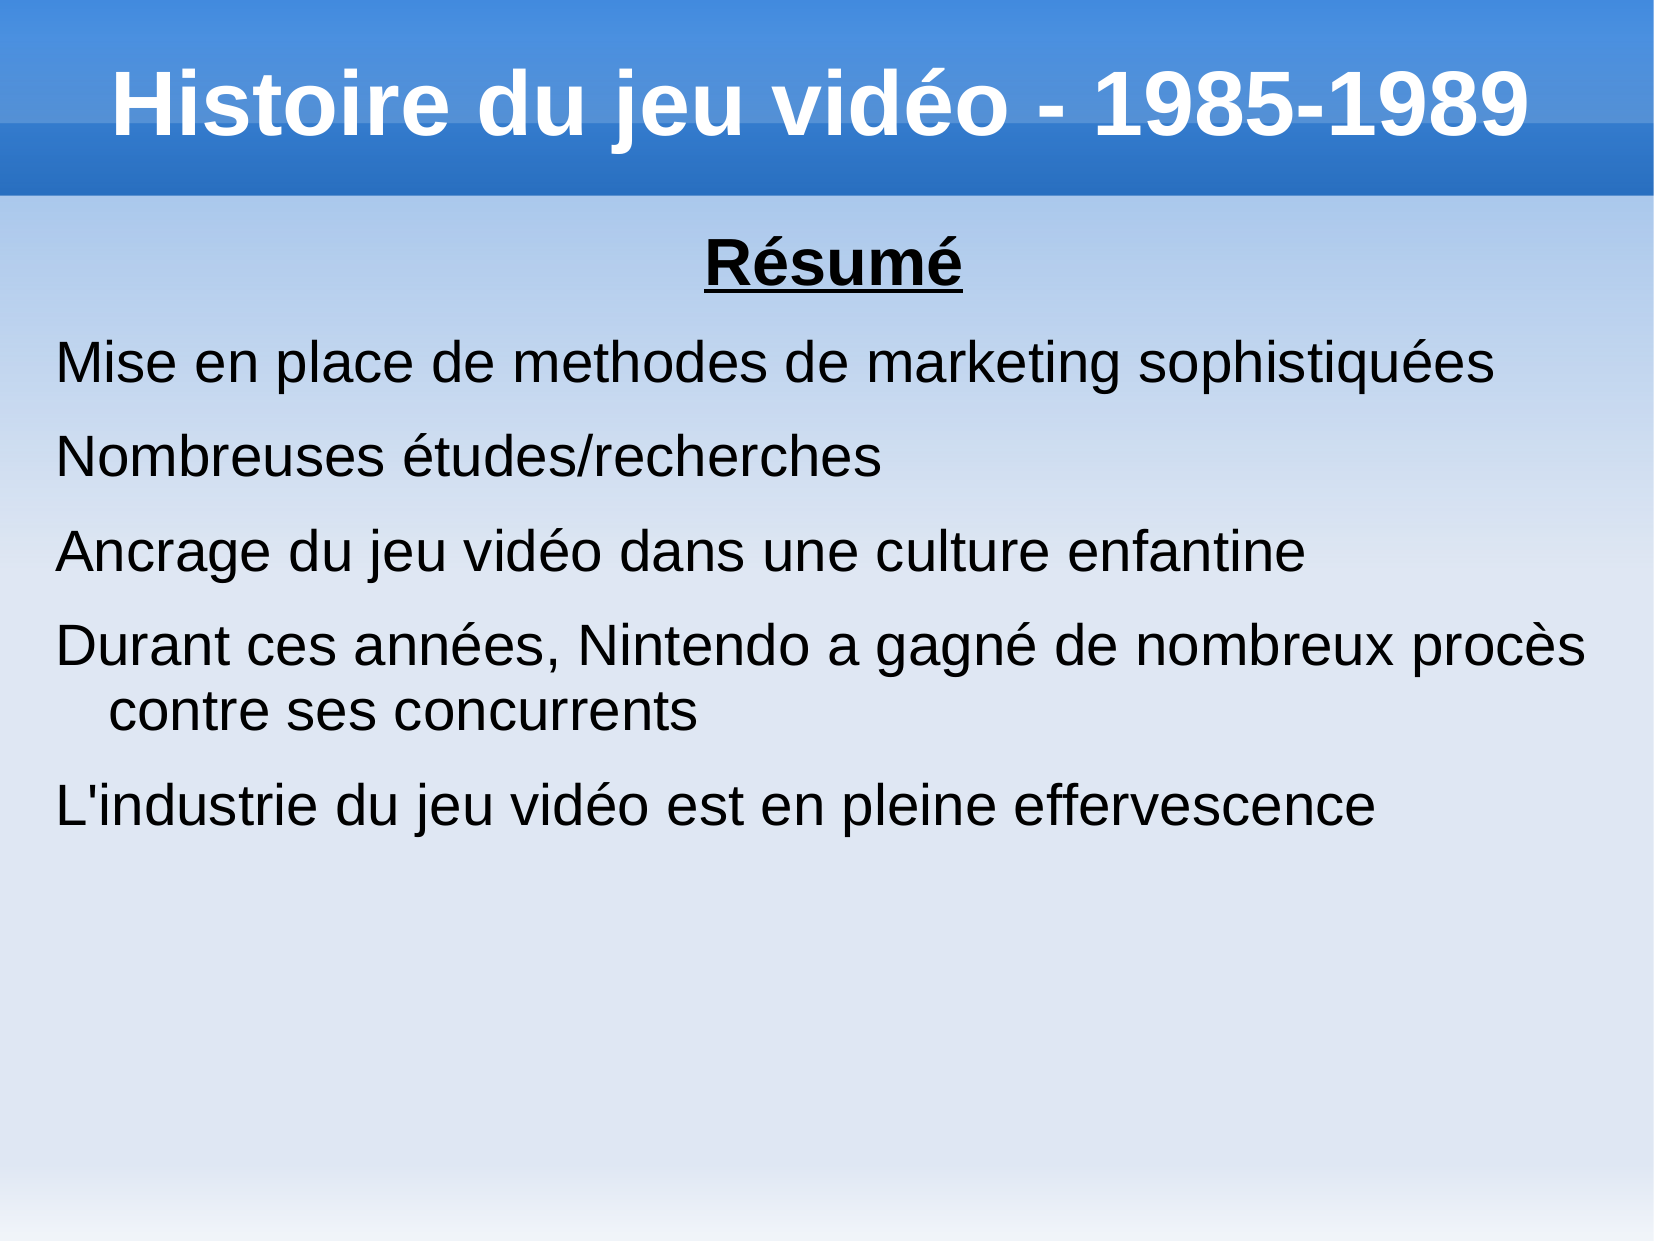

# Histoire du jeu vidéo - 1985-1989
Résumé
Mise en place de methodes de marketing sophistiquées
Nombreuses études/recherches
Ancrage du jeu vidéo dans une culture enfantine
Durant ces années, Nintendo a gagné de nombreux procès contre ses concurrents
L'industrie du jeu vidéo est en pleine effervescence